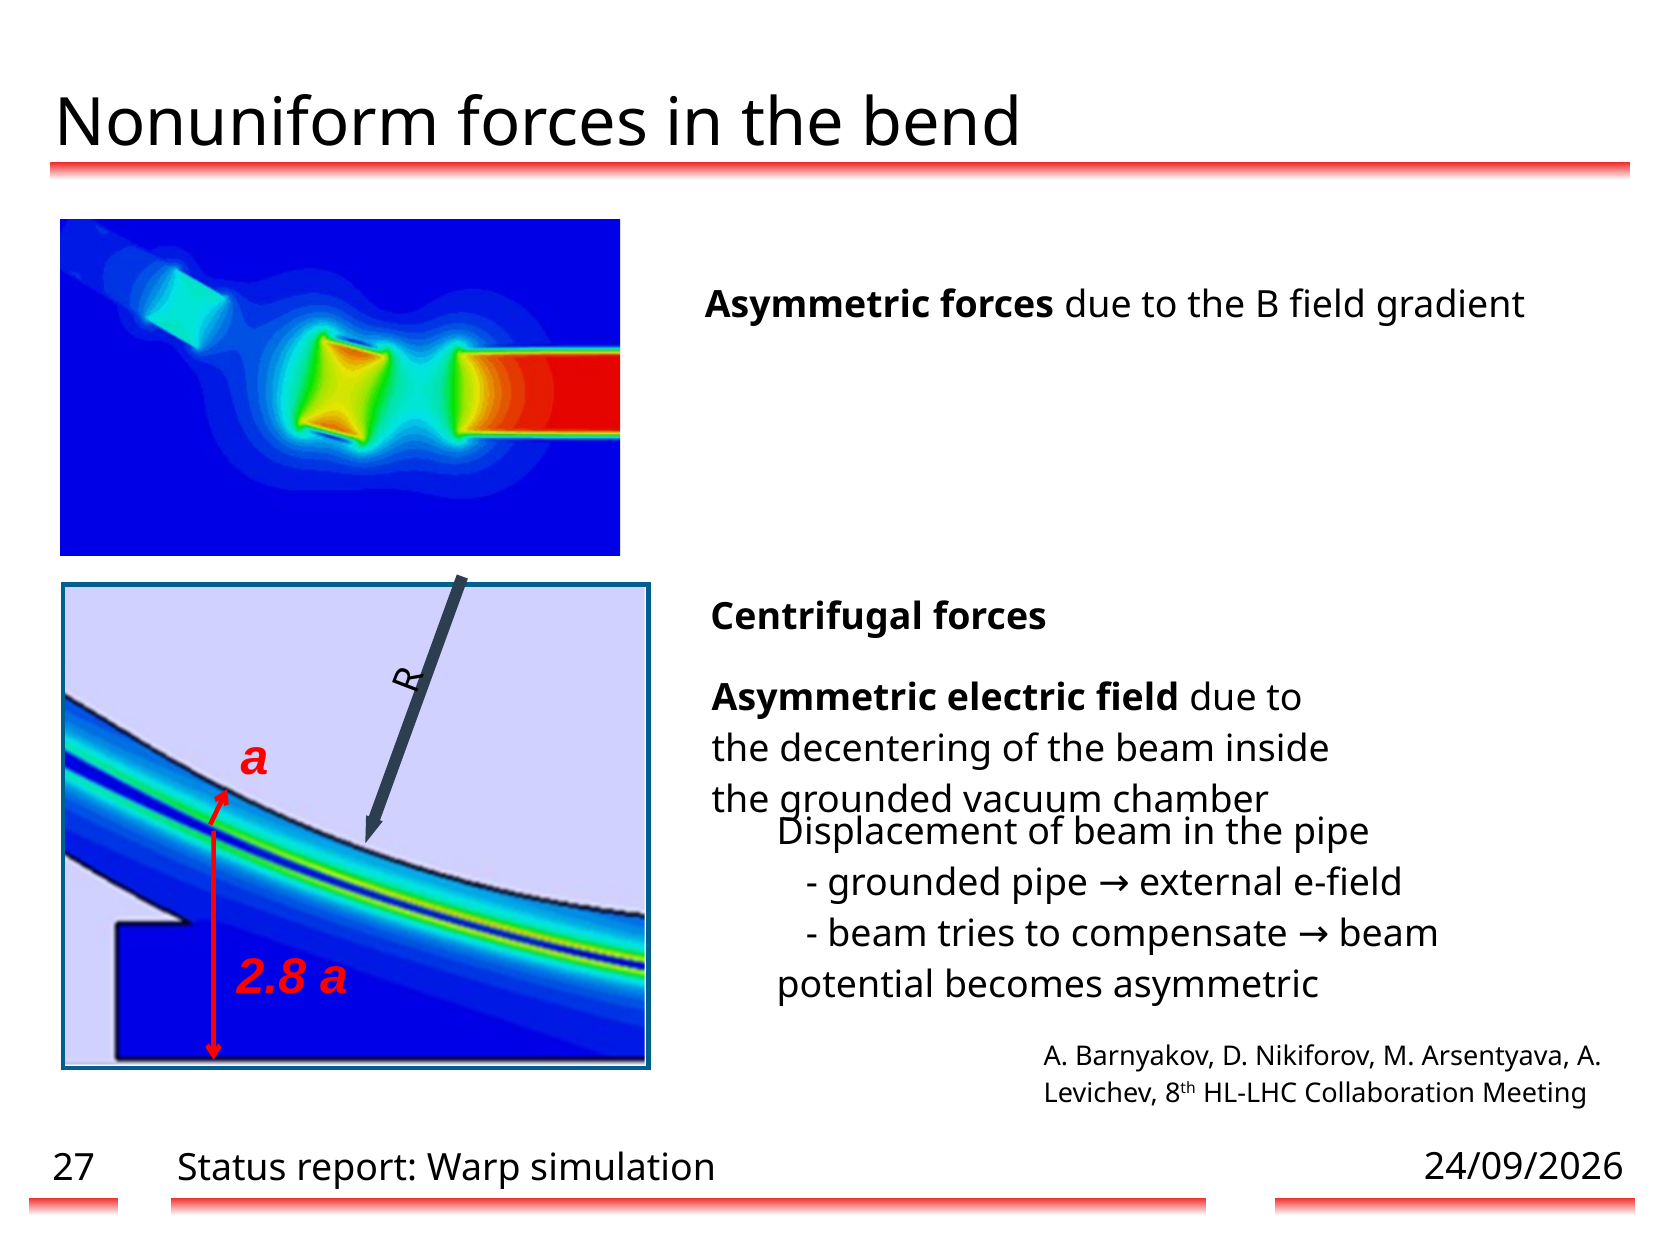

# Nonuniform forces in the bend
Asymmetric forces due to the B field gradient
Centrifugal forces
a
2.8 a
Asymmetric electric field due to
the decentering of the beam inside
the grounded vacuum chamber
R
Displacement of beam in the pipe
 - grounded pipe → external e-field
 - beam tries to compensate → beam potential becomes asymmetric
A. Barnyakov, D. Nikiforov, M. Arsentyava, A. Levichev, 8th HL-LHC Collaboration Meeting
27
Status report: Warp simulation